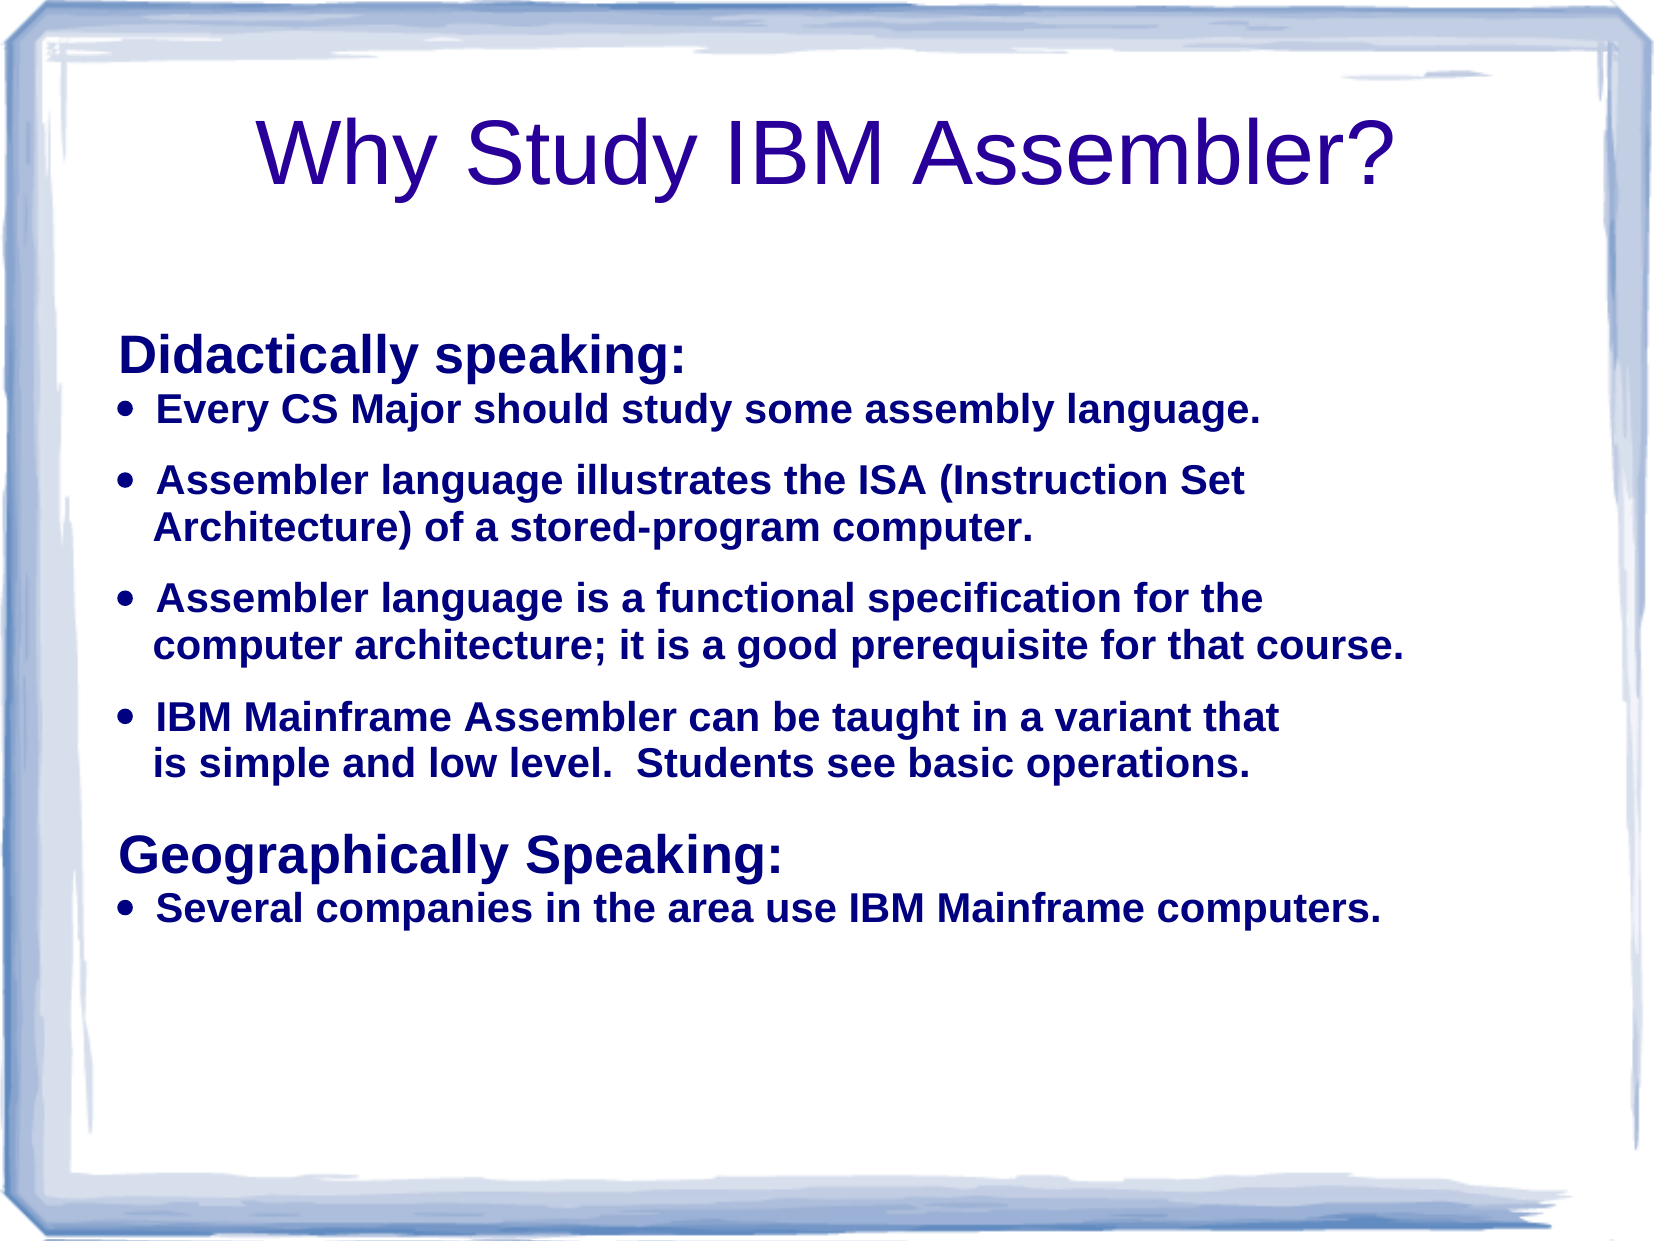

# Why Study IBM Assembler?
Didactically speaking:
	Every CS Major should study some assembly language.
	Assembler language illustrates the ISA (Instruction Set
 Architecture) of a stored-program computer.
	Assembler language is a functional specification for the
 computer architecture; it is a good prerequisite for that course.
	IBM Mainframe Assembler can be taught in a variant that
 is simple and low level. Students see basic operations.
Geographically Speaking:
	Several companies in the area use IBM Mainframe computers.